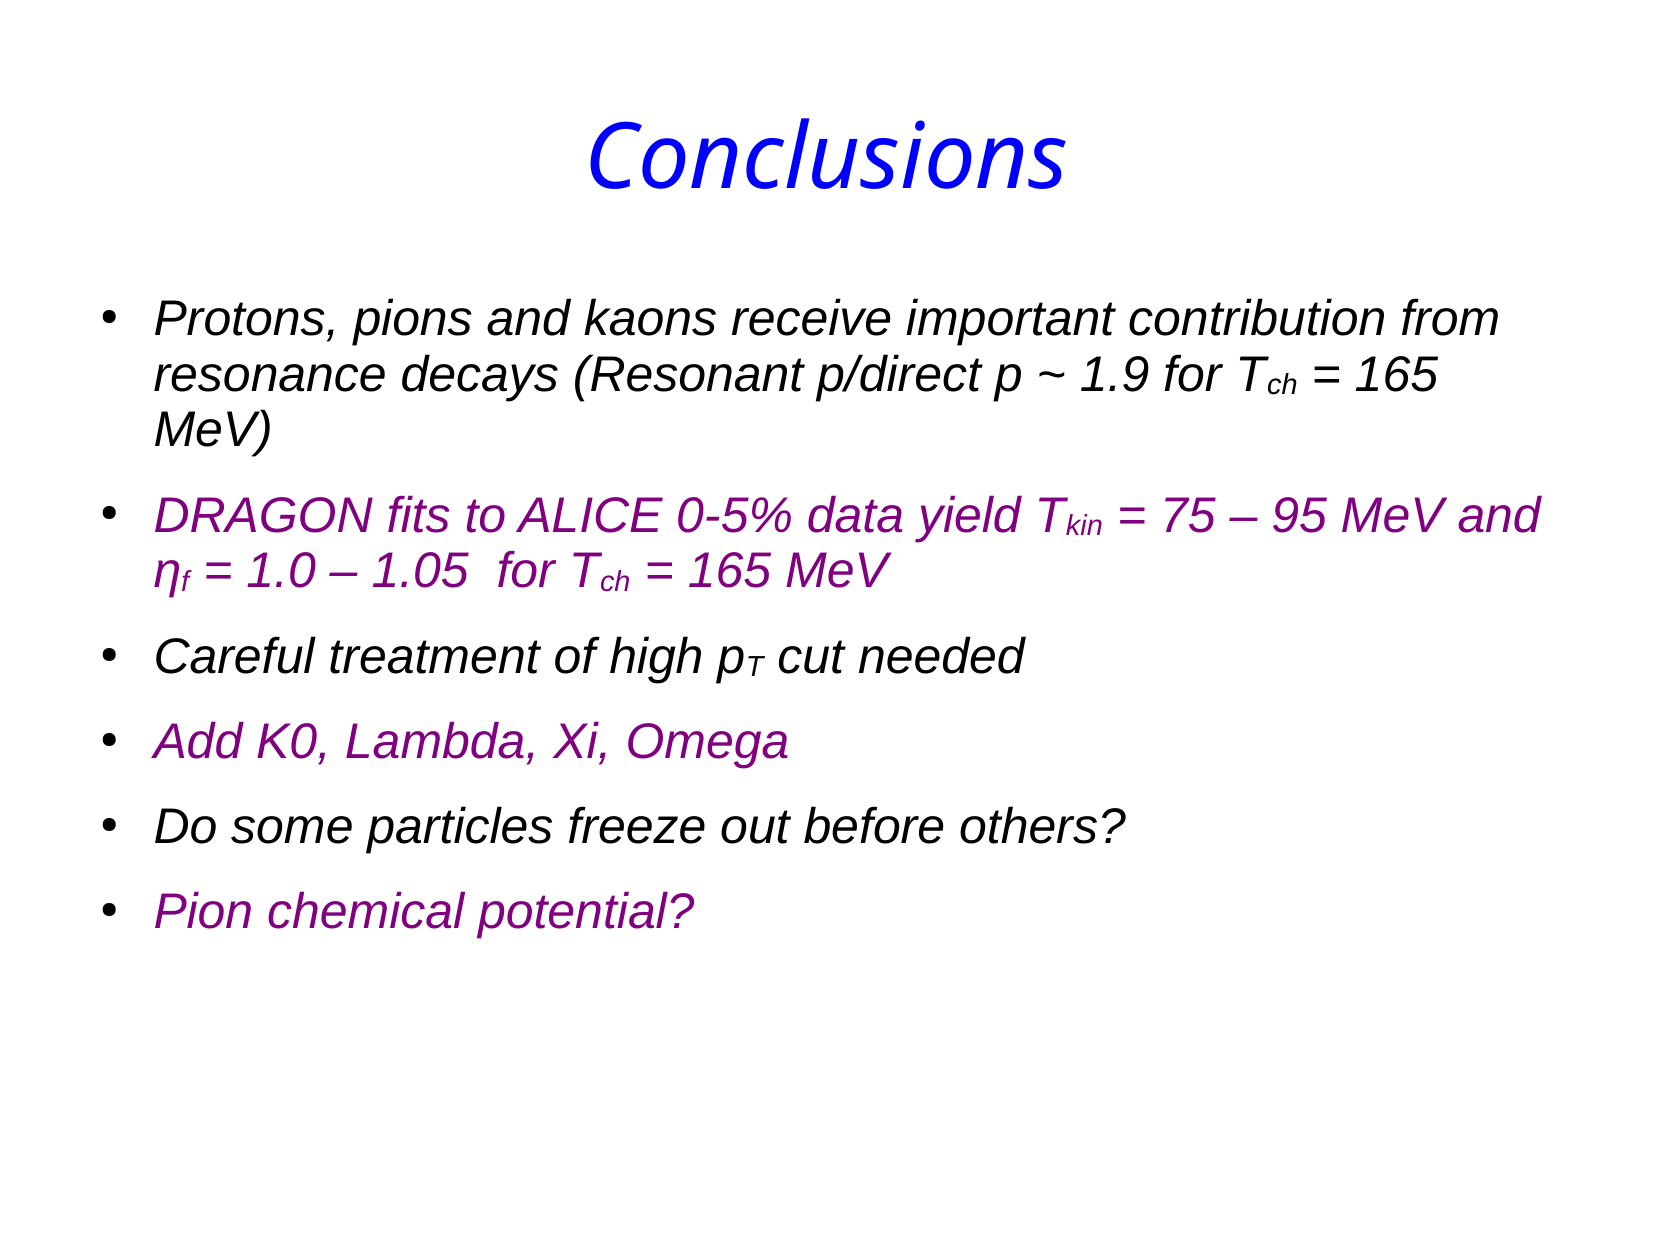

# Conclusions
Protons, pions and kaons receive important contribution from resonance decays (Resonant p/direct p ~ 1.9 for Tch = 165 MeV)
DRAGON fits to ALICE 0-5% data yield Tkin = 75 – 95 MeV and ηf = 1.0 – 1.05 for Tch = 165 MeV
Careful treatment of high pT cut needed
Add K0, Lambda, Xi, Omega
Do some particles freeze out before others?
Pion chemical potential?